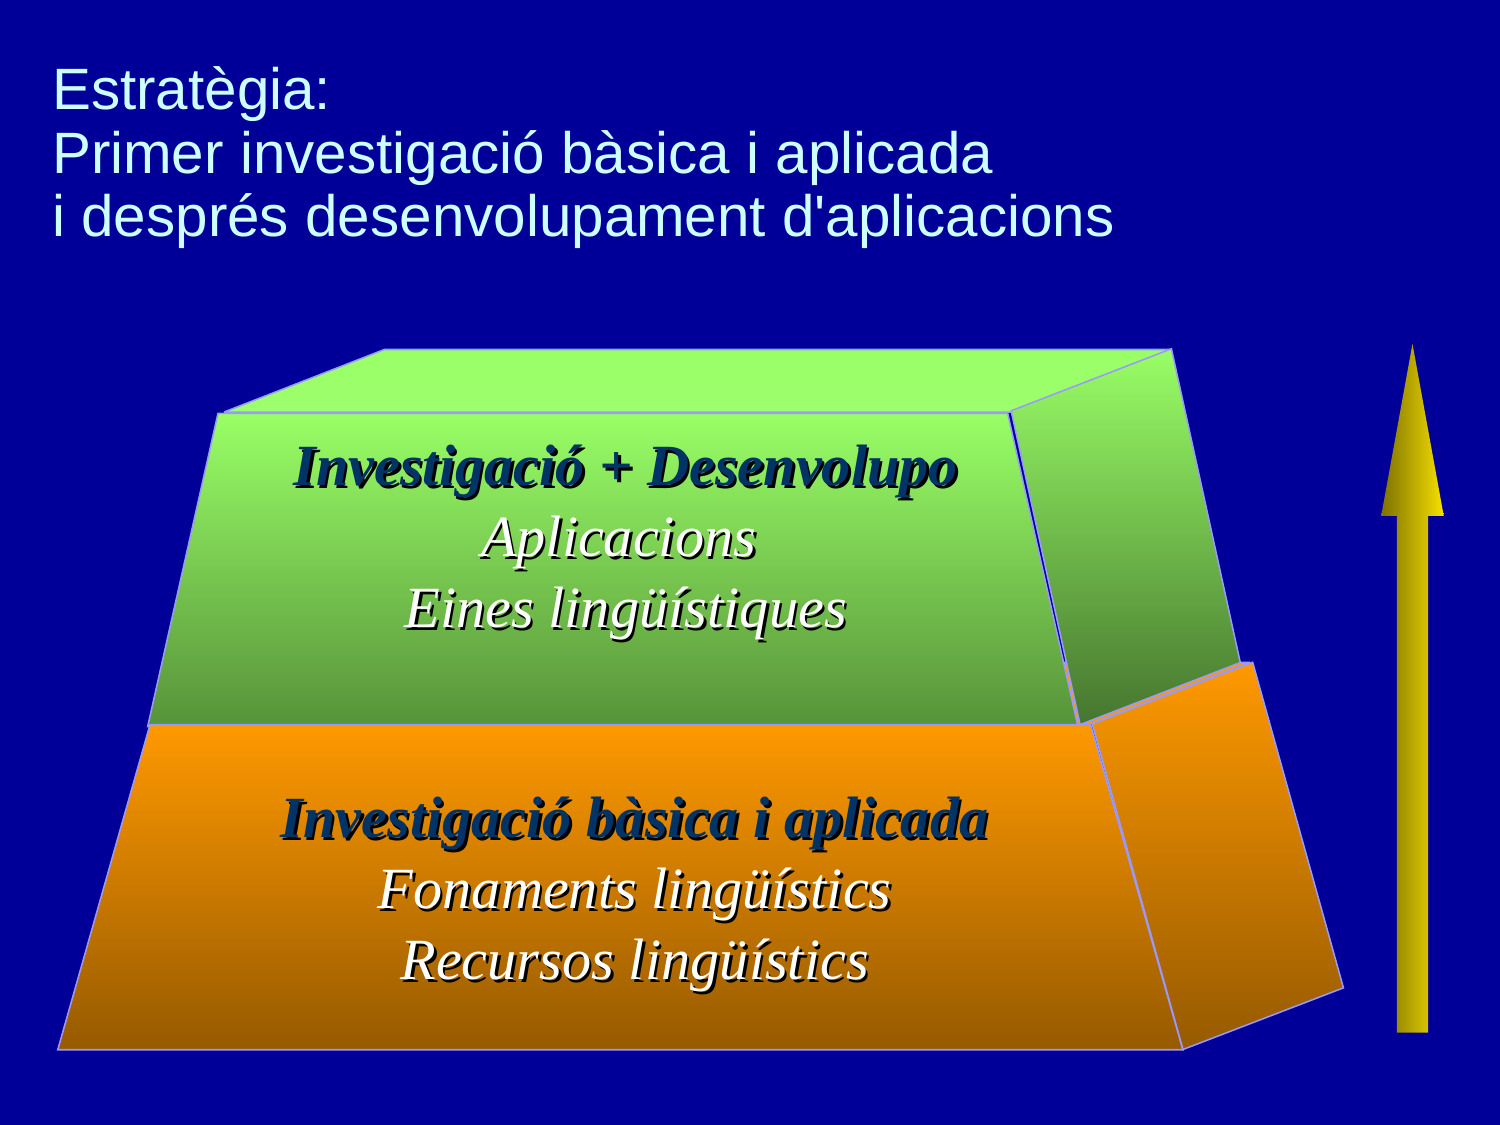

# Estratègia: Primer investigació bàsica i aplicada i després desenvolupament d'aplicacions
Investigació + Desenvolupo
Aplicacions
Eines lingüístiques
Investigació bàsica i aplicada
Fonaments lingüístics
Recursos lingüístics